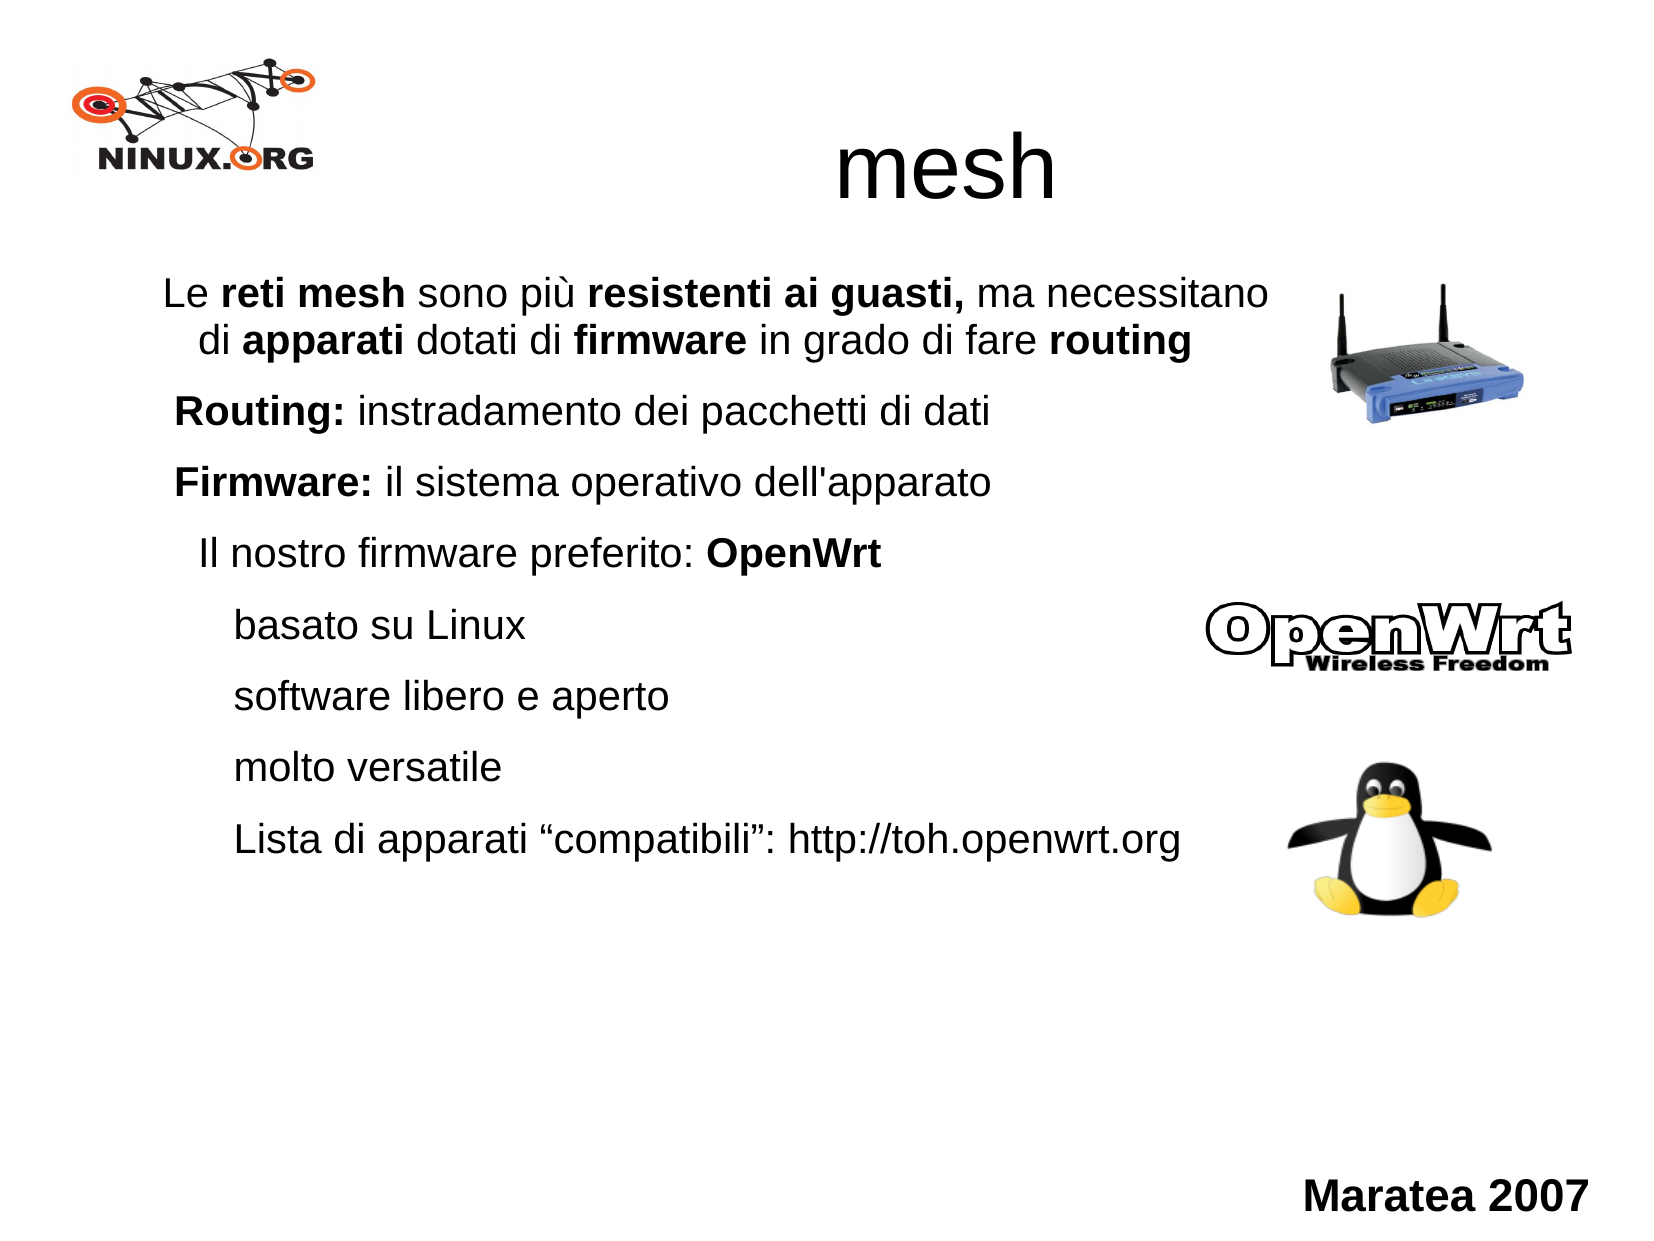

# mesh
Le reti mesh sono più resistenti ai guasti, ma necessitano di apparati dotati di firmware in grado di fare routing
 Routing: instradamento dei pacchetti di dati
 Firmware: il sistema operativo dell'apparato
Il nostro firmware preferito: OpenWrt
basato su Linux
software libero e aperto
molto versatile
Lista di apparati “compatibili”: http://toh.openwrt.org
 Maratea 2007